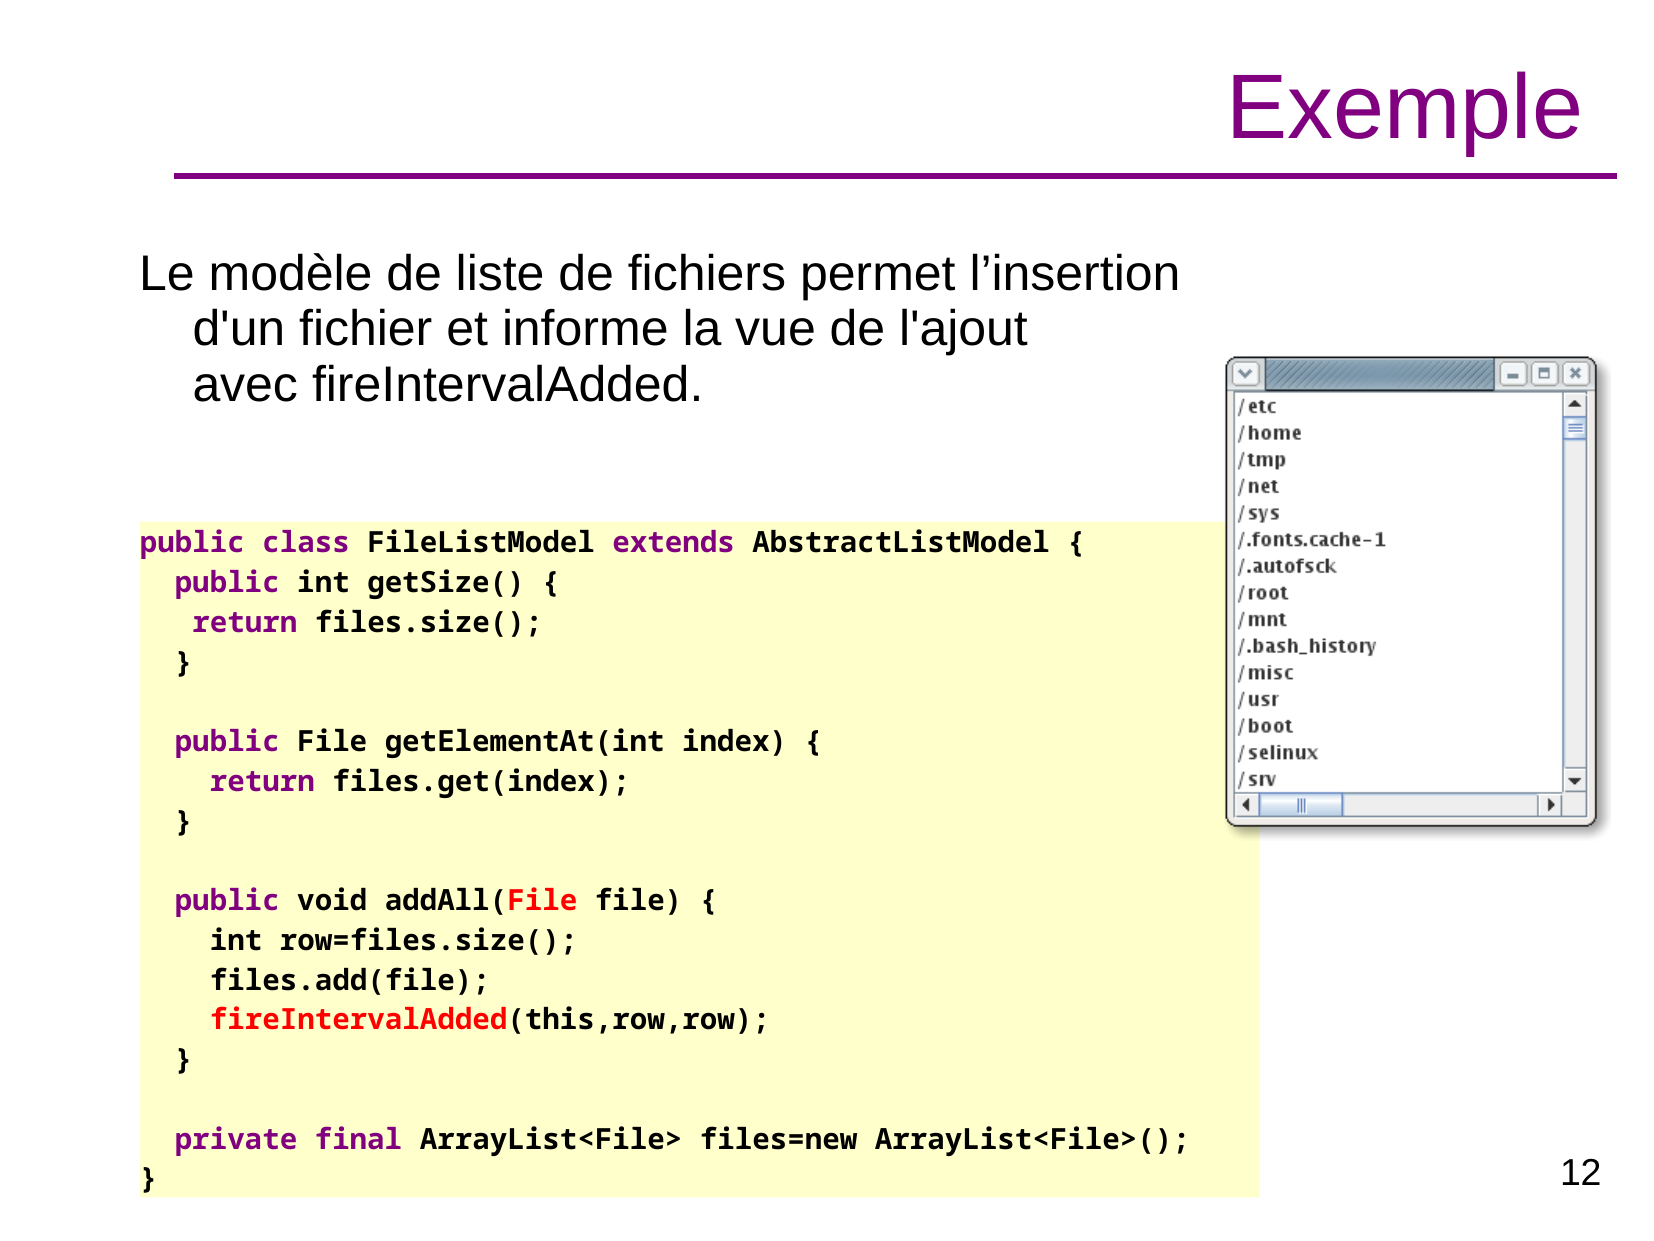

# Exemple
Le modèle de liste de fichiers permet l’insertion
d'un fichier et informe la vue de l'ajout
avec fireIntervalAdded.
public class FileListModel extends AbstractListModel {
 public int getSize() {
 return files.size();
 }
 public File getElementAt(int index) {
 return files.get(index);
 }
 public void addAll(File file) {
 int row=files.size();
 files.add(file);
 fireIntervalAdded(this,row,row);
 }
 private final ArrayList<File> files=new ArrayList<File>();
}